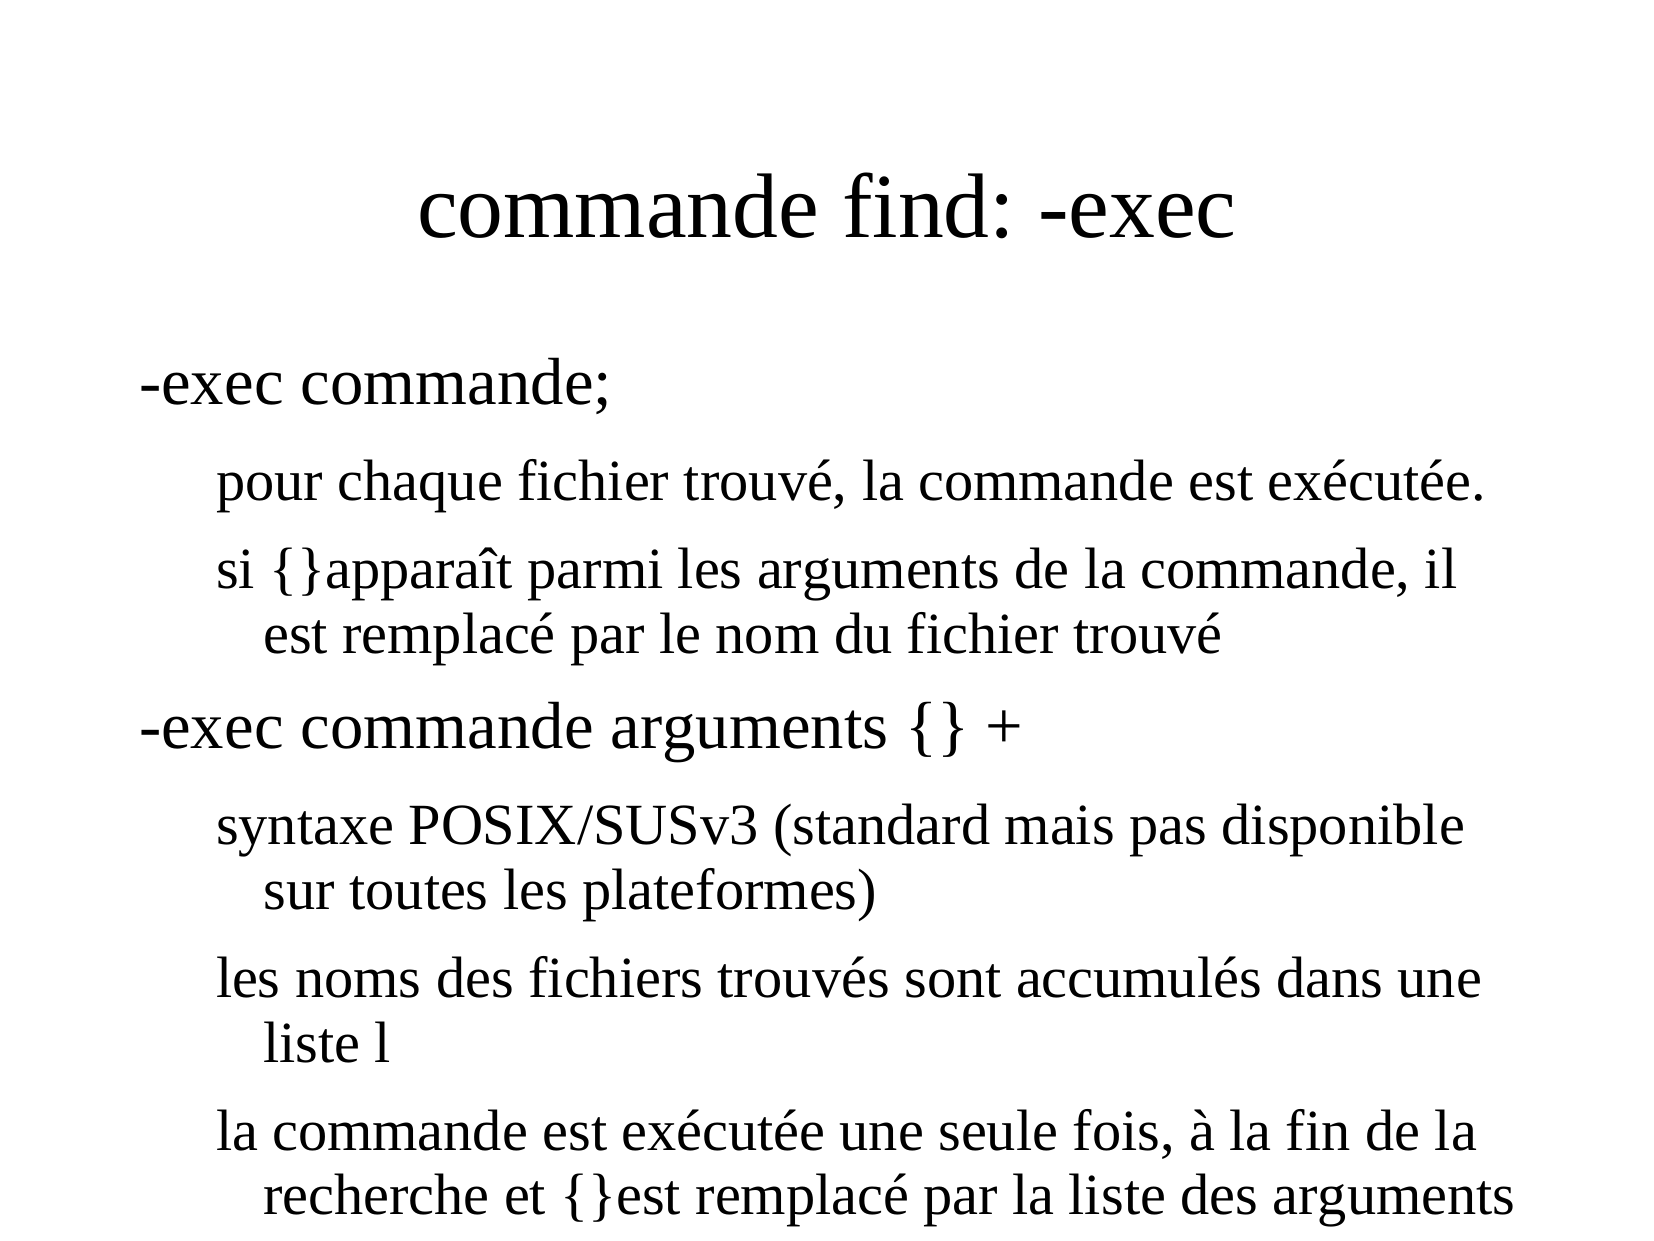

# commande find: -exec
-exec commande;
pour chaque fichier trouvé, la commande est exécutée.
si {}apparaît parmi les arguments de la commande, il est remplacé par le nom du fichier trouvé
-exec commande arguments {} +
syntaxe POSIX/SUSv3 (standard mais pas disponible sur toutes les plateformes)
les noms des fichiers trouvés sont accumulés dans une liste l
la commande est exécutée une seule fois, à la fin de la recherche et {}est remplacé par la liste des arguments